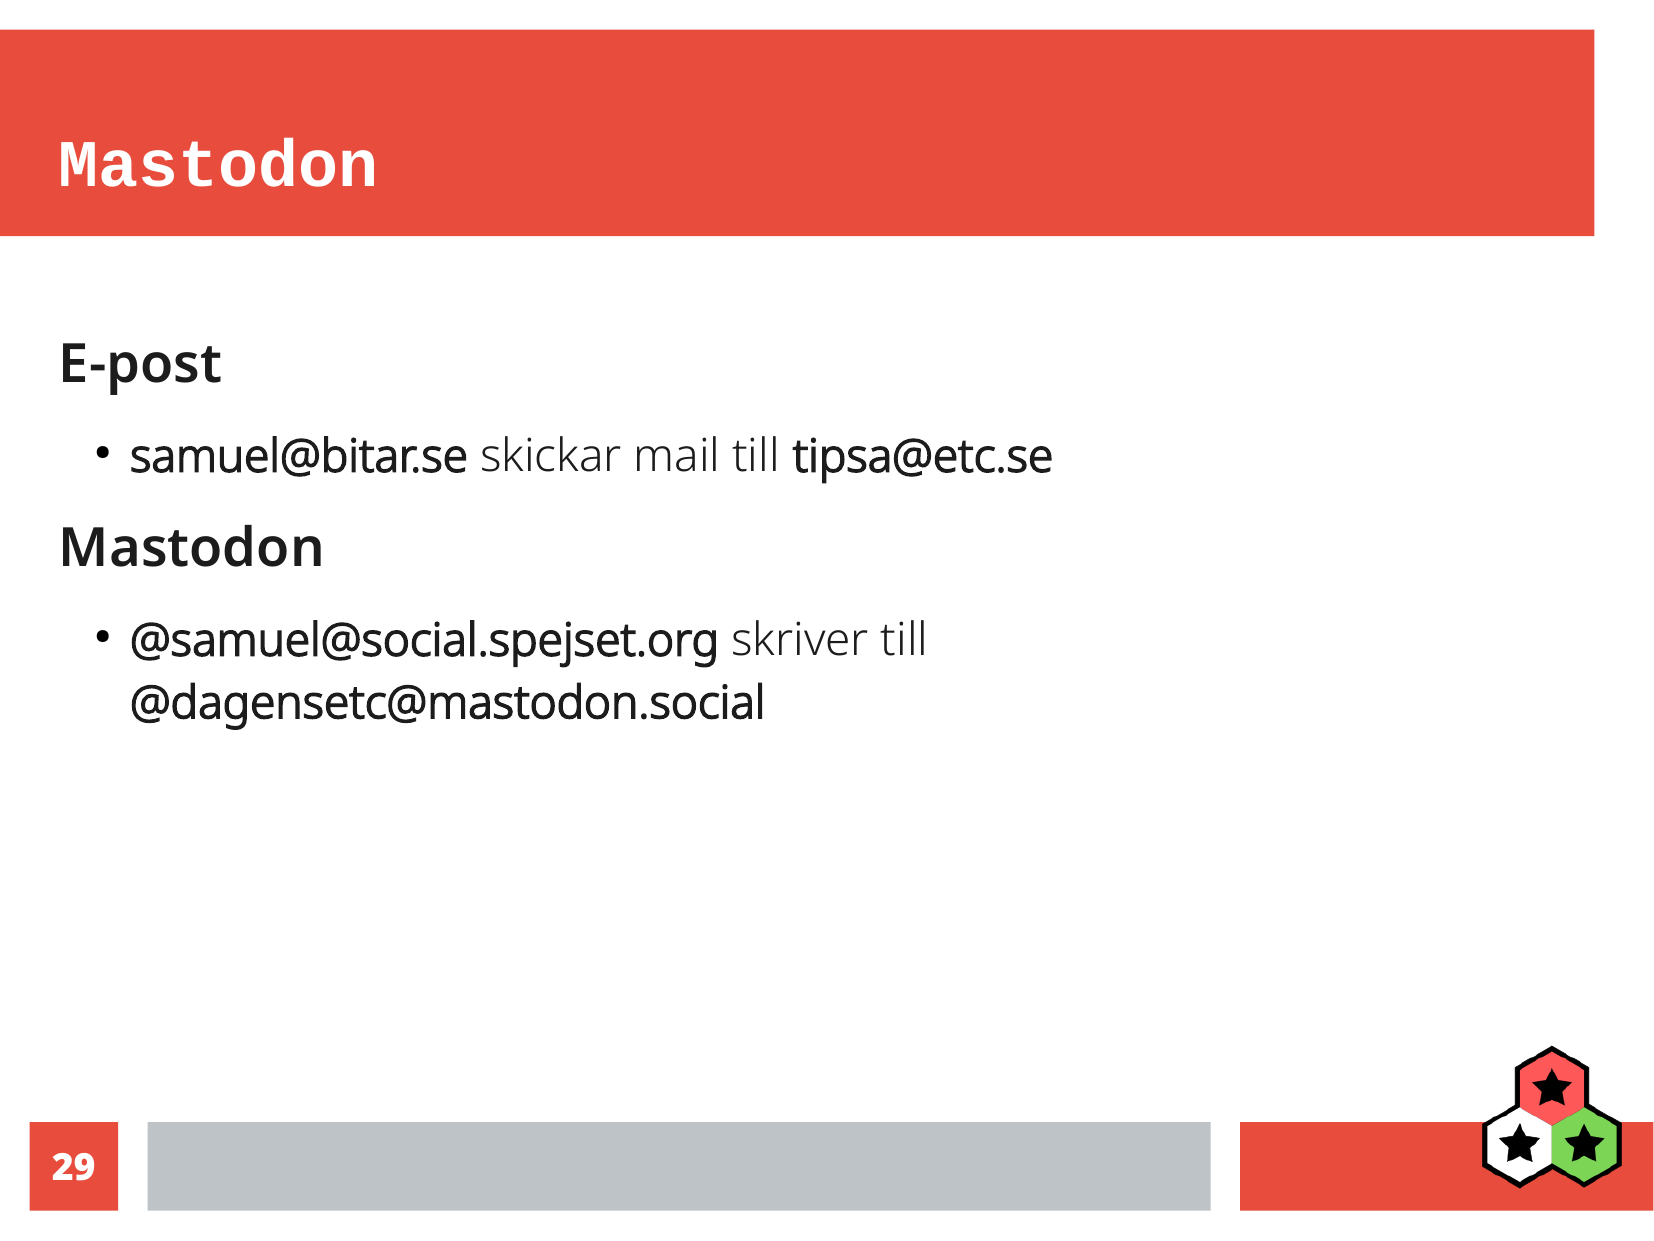

# Mastodon
E-post
samuel@bitar.se skickar mail till tipsa@etc.se
Mastodon
@samuel@social.spejset.org skriver till @dagensetc@mastodon.social
29